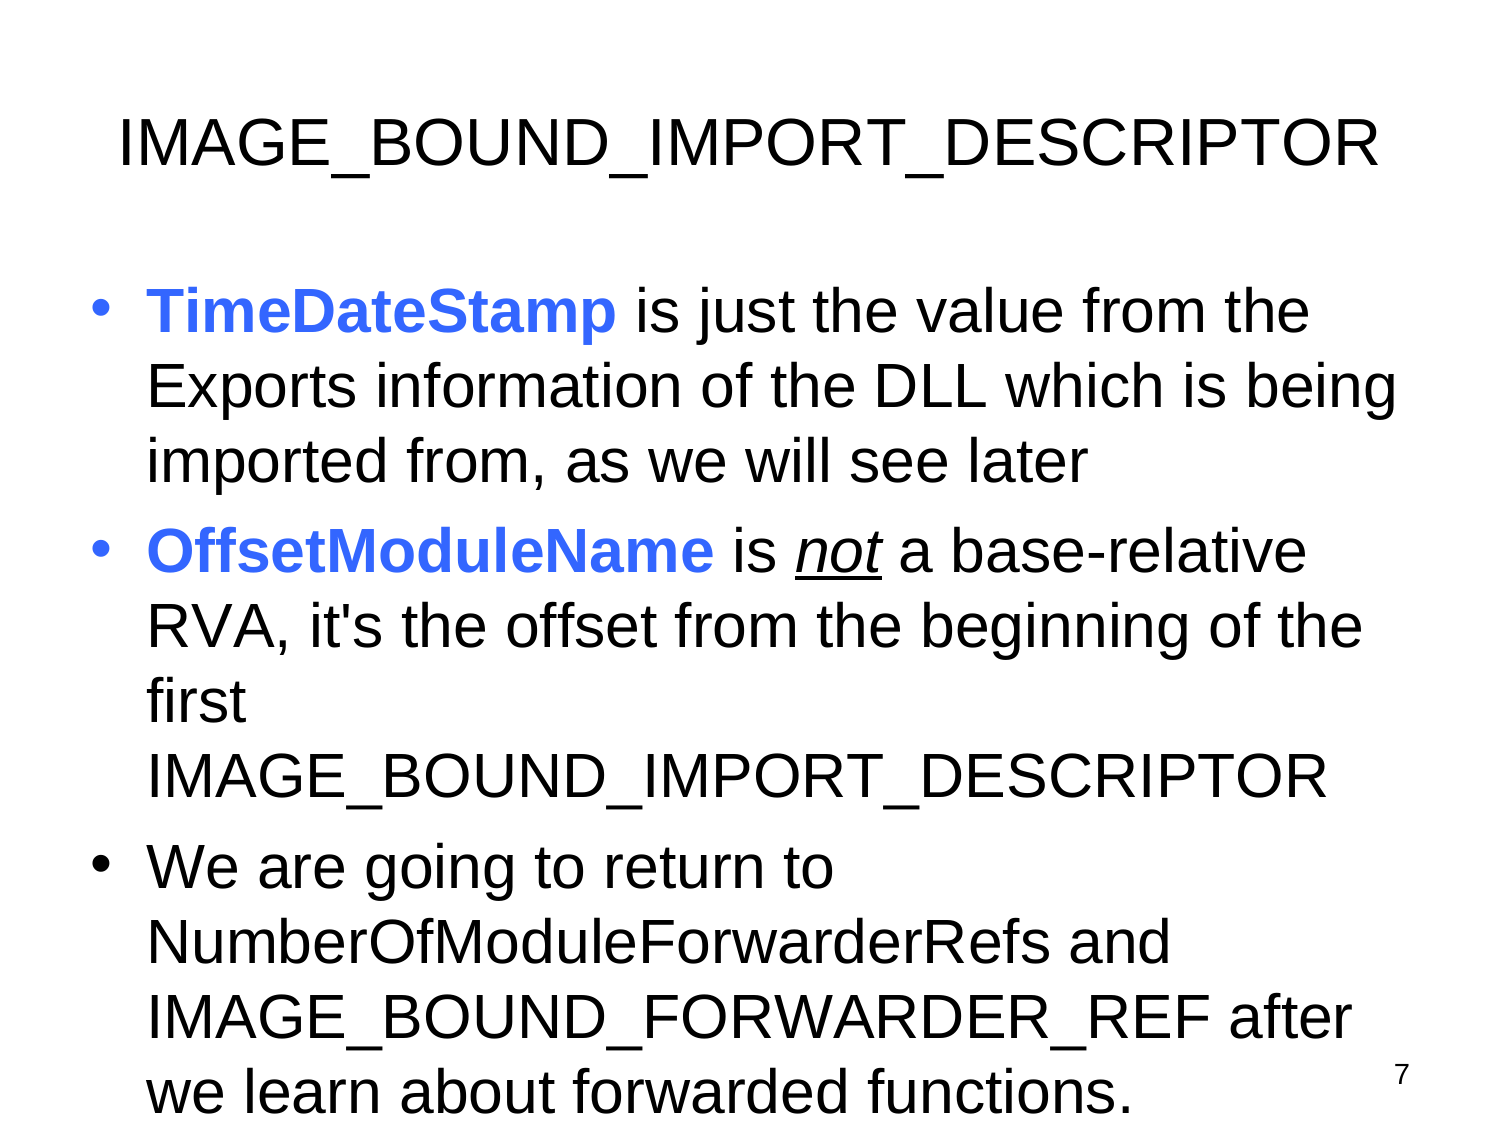

# IMAGE_BOUND_IMPORT_DESCRIPTOR
TimeDateStamp is just the value from the Exports information of the DLL which is being imported from, as we will see later
OffsetModuleName is not a base-relative RVA, it's the offset from the beginning of the first IMAGE_BOUND_IMPORT_DESCRIPTOR
We are going to return to NumberOfModuleForwarderRefs and IMAGE_BOUND_FORWARDER_REF after we learn about forwarded functions.